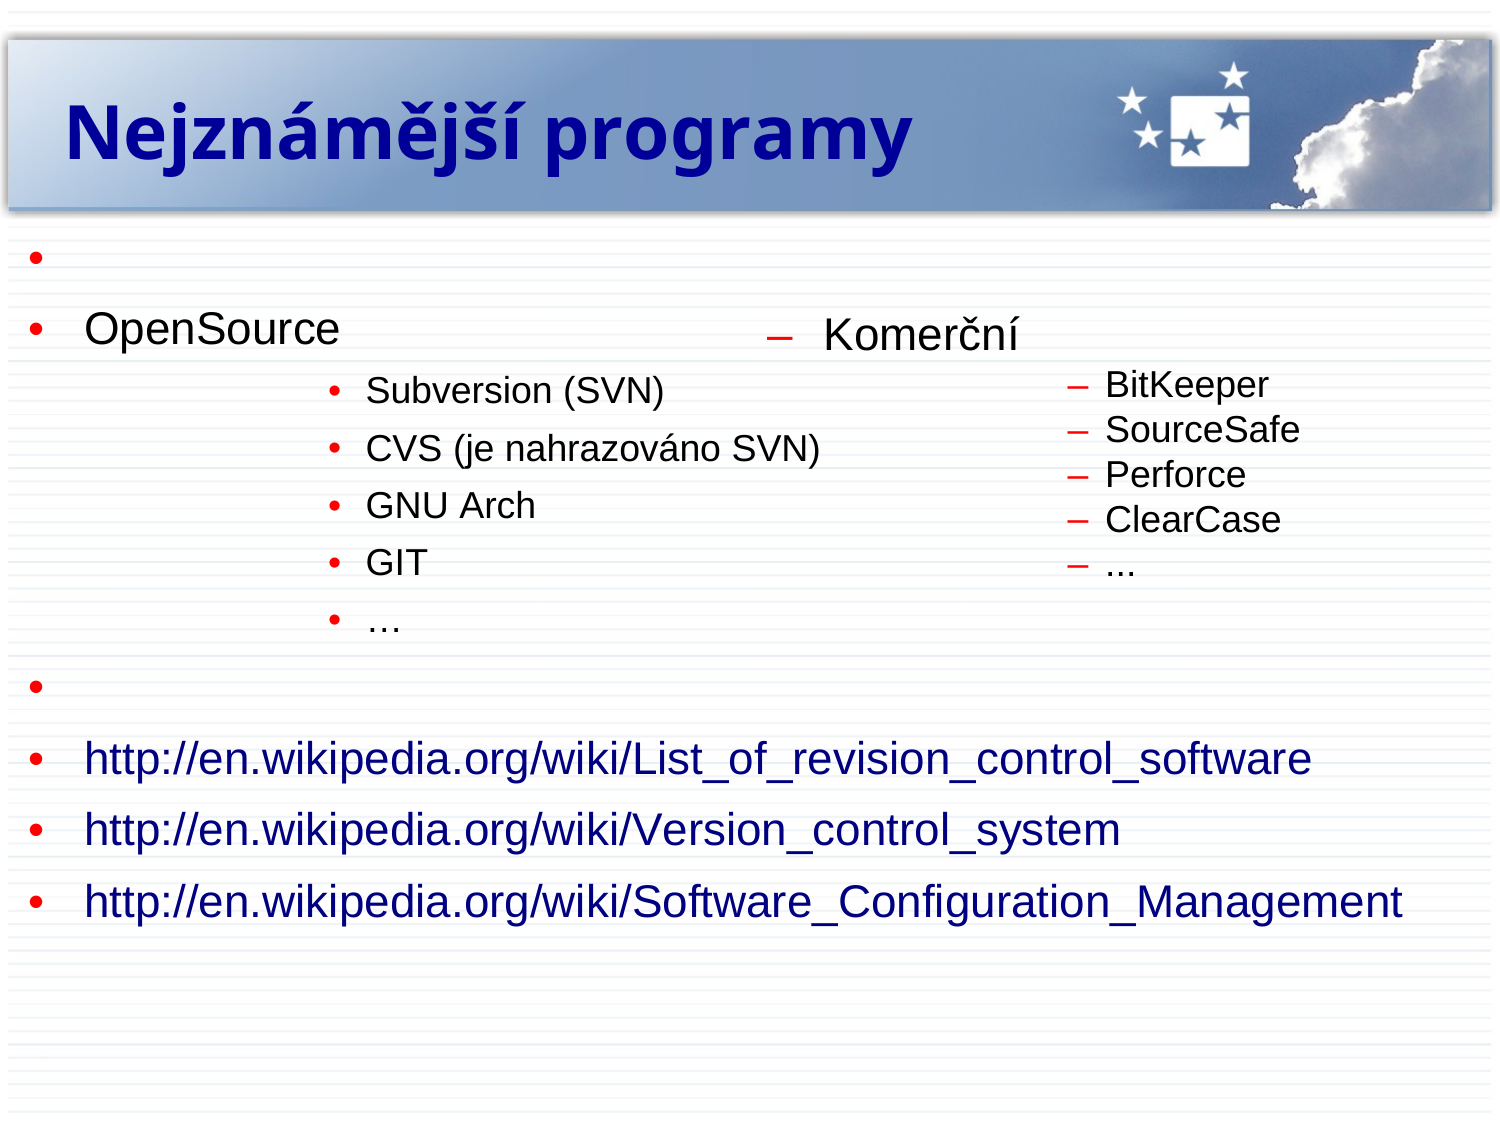

# Nejznámější programy
OpenSource
Subversion (SVN)
CVS (je nahrazováno SVN)
GNU Arch
GIT
…
http://en.wikipedia.org/wiki/List_of_revision_control_software
http://en.wikipedia.org/wiki/Version_control_system
http://en.wikipedia.org/wiki/Software_Configuration_Management
Komerční
BitKeeper
SourceSafe
Perforce
ClearCase
...